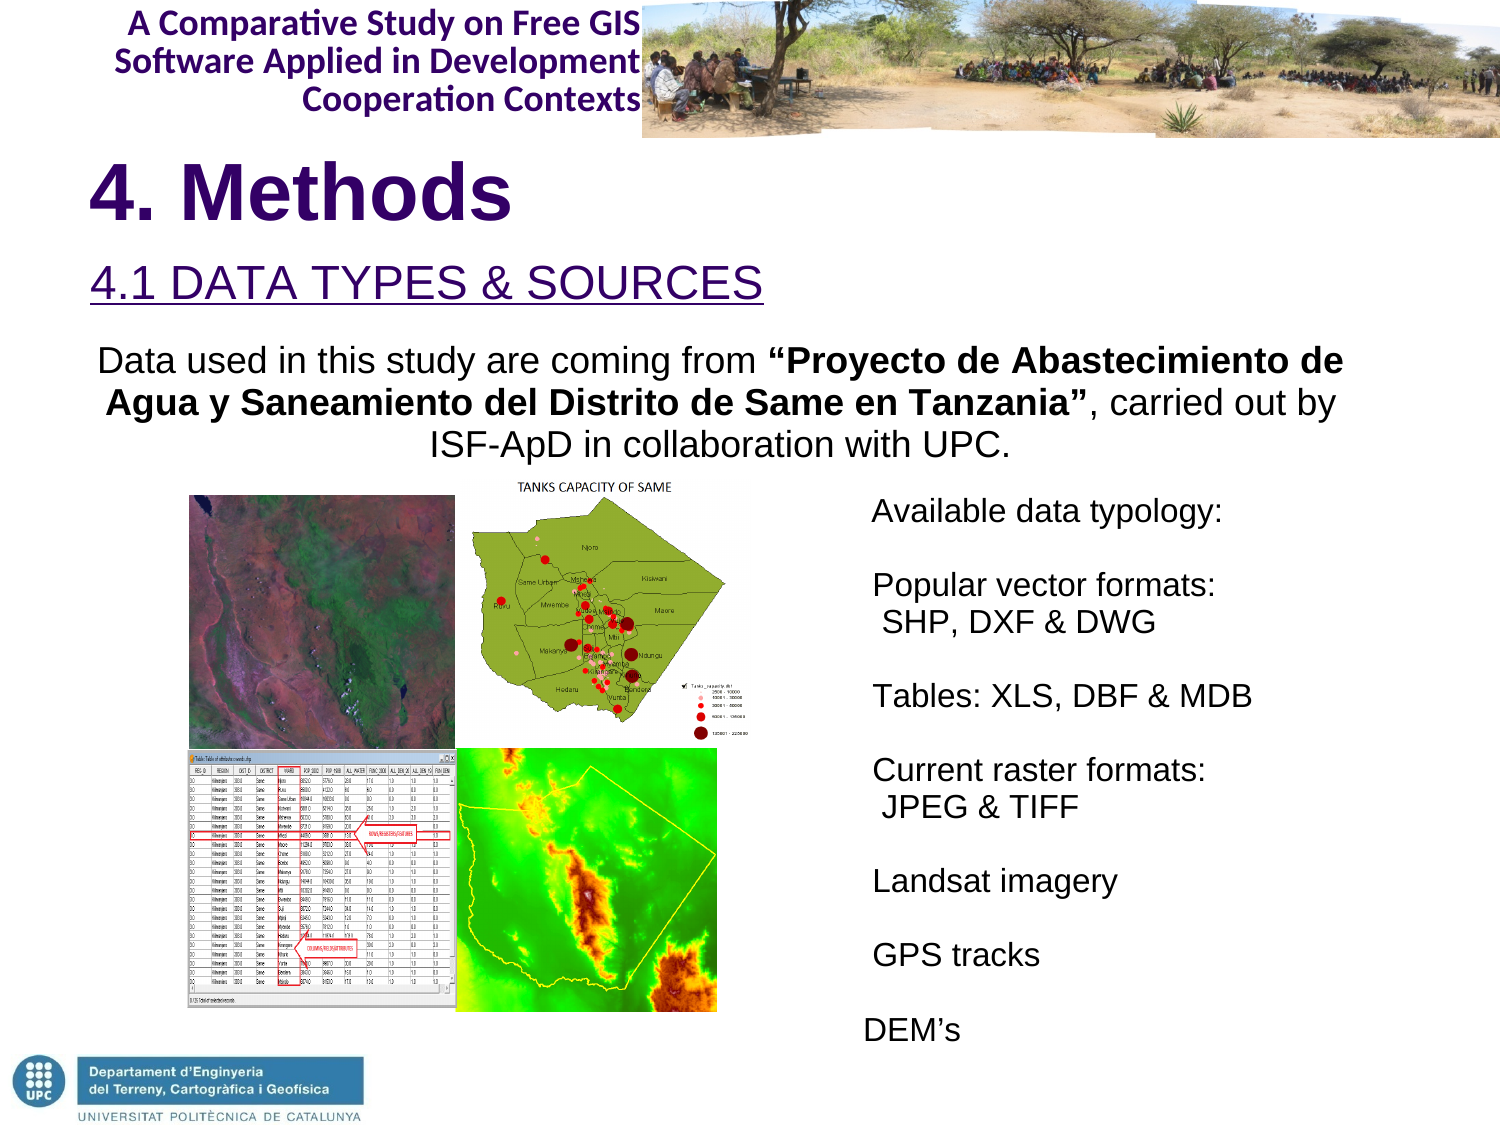

# 4. Methods
4.1 DATA TYPES & SOURCES
Data used in this study are coming from “Proyecto de Abastecimiento de Agua y Saneamiento del Distrito de Same en Tanzania”, carried out by ISF-ApD in collaboration with UPC.
 Available data typology:
 Popular vector formats:
 SHP, DXF & DWG
 Tables: XLS, DBF & MDB
 Current raster formats:
 JPEG & TIFF
 Landsat imagery
 GPS tracks
DEM’s